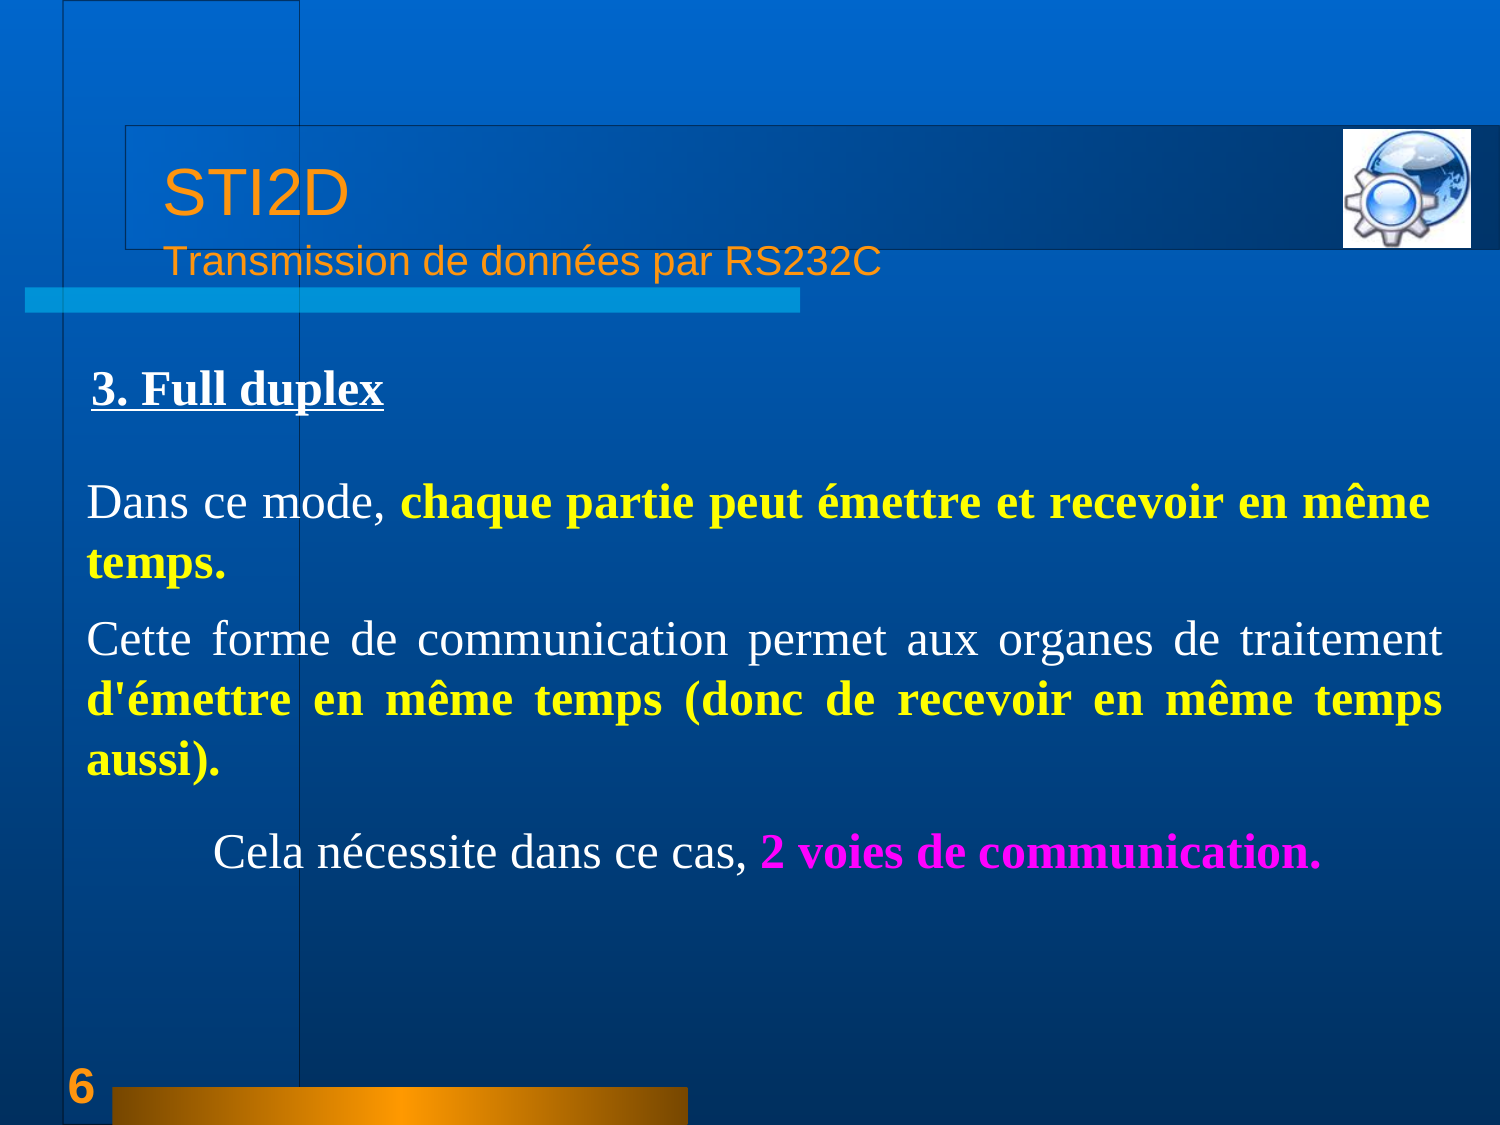

3. Full duplex
Dans ce mode, chaque partie peut émettre et recevoir en même temps.
Cette forme de communication permet aux organes de traitement d'émettre en même temps (donc de recevoir en même temps aussi).
Cela nécessite dans ce cas, 2 voies de communication.